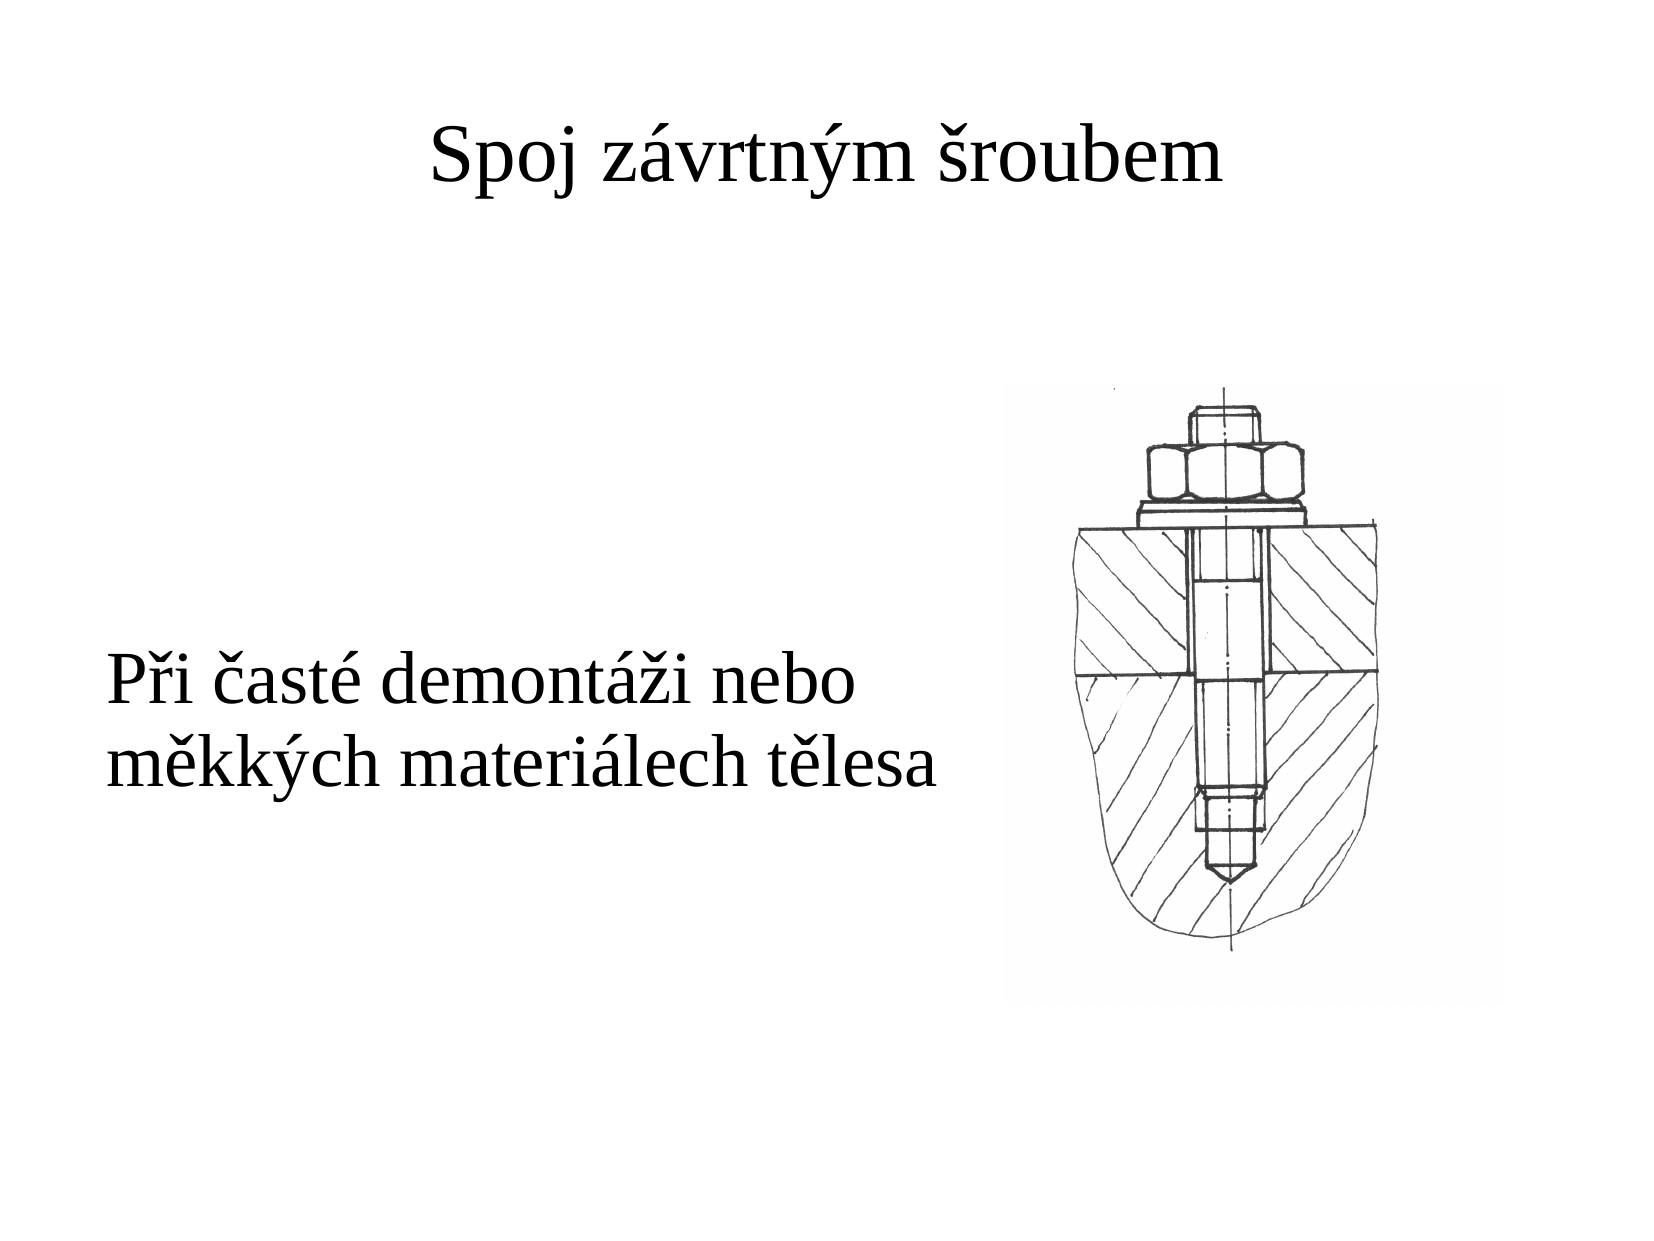

# Spoj závrtným šroubem
Při časté demontáži nebo
měkkých materiálech tělesa